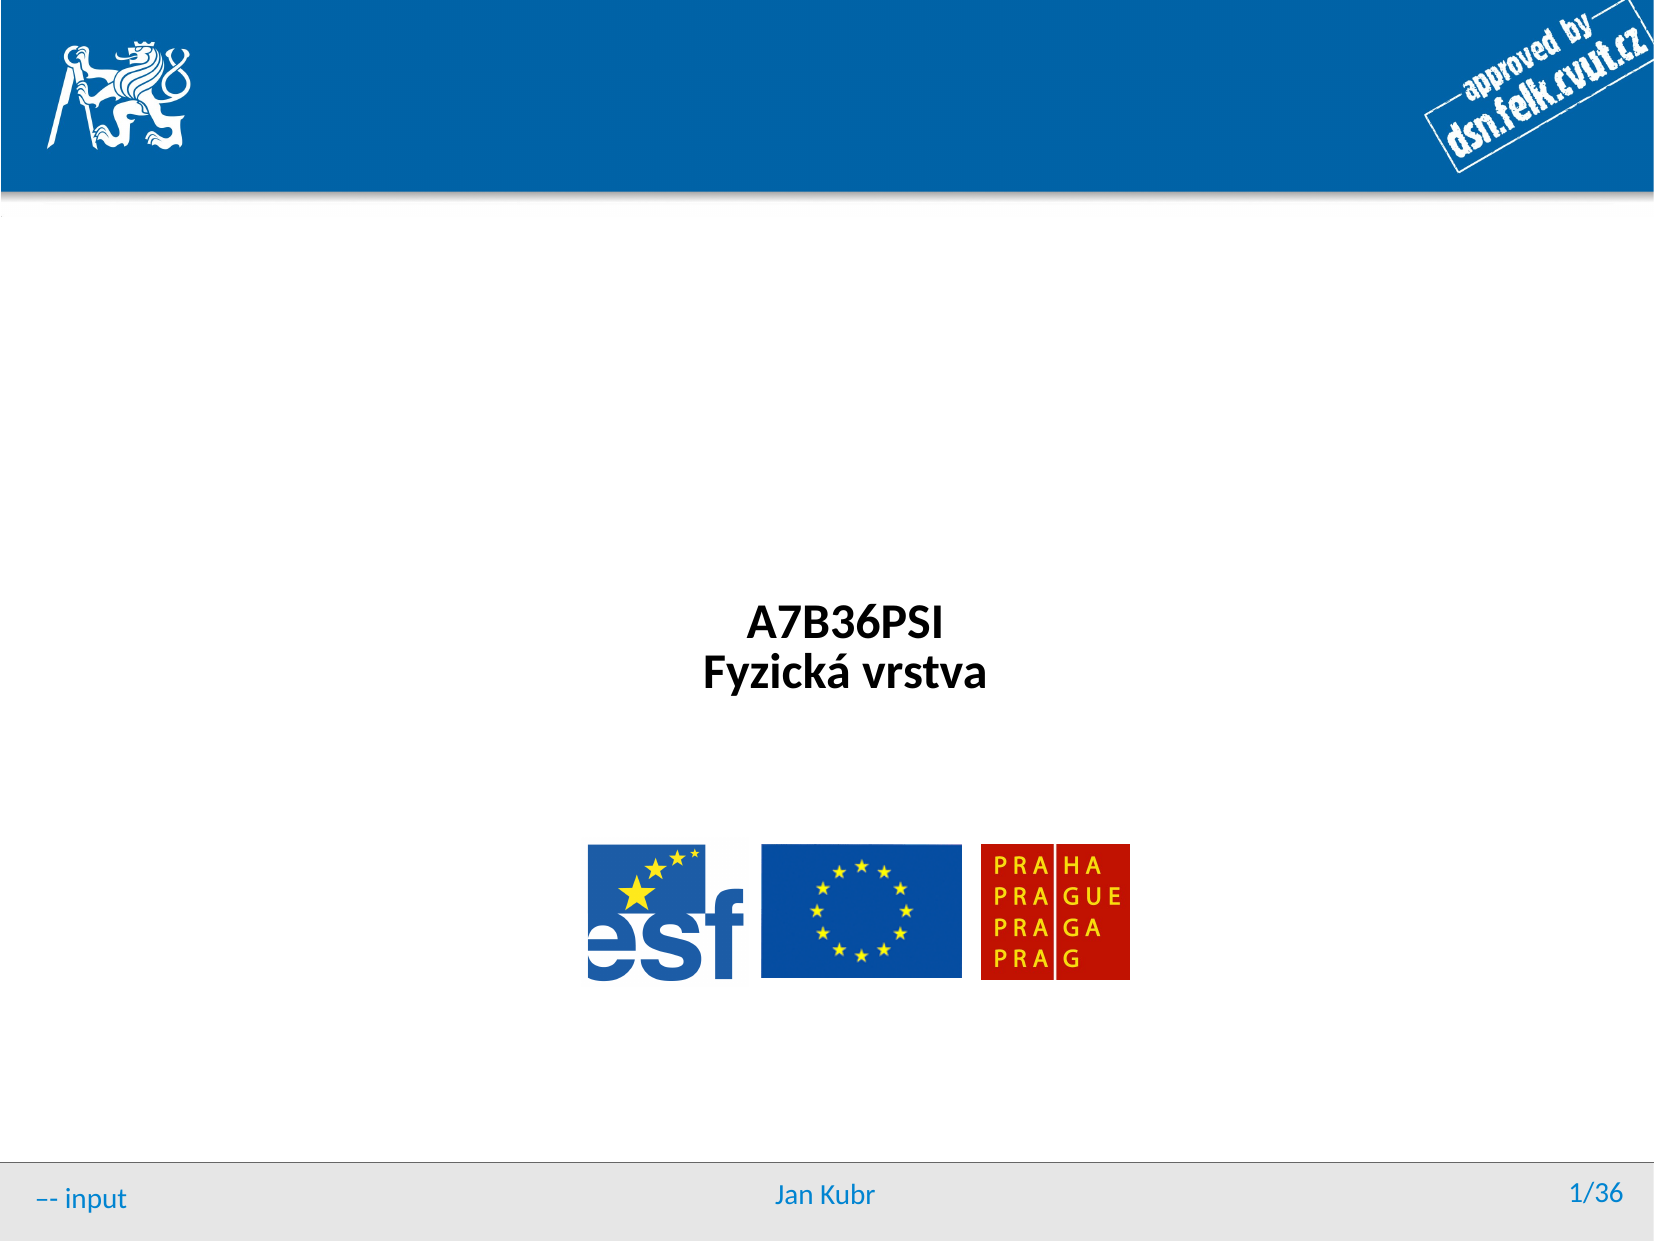

# A7B36PSI
Fyzická vrstva
1
Jan Kubr
02/2006